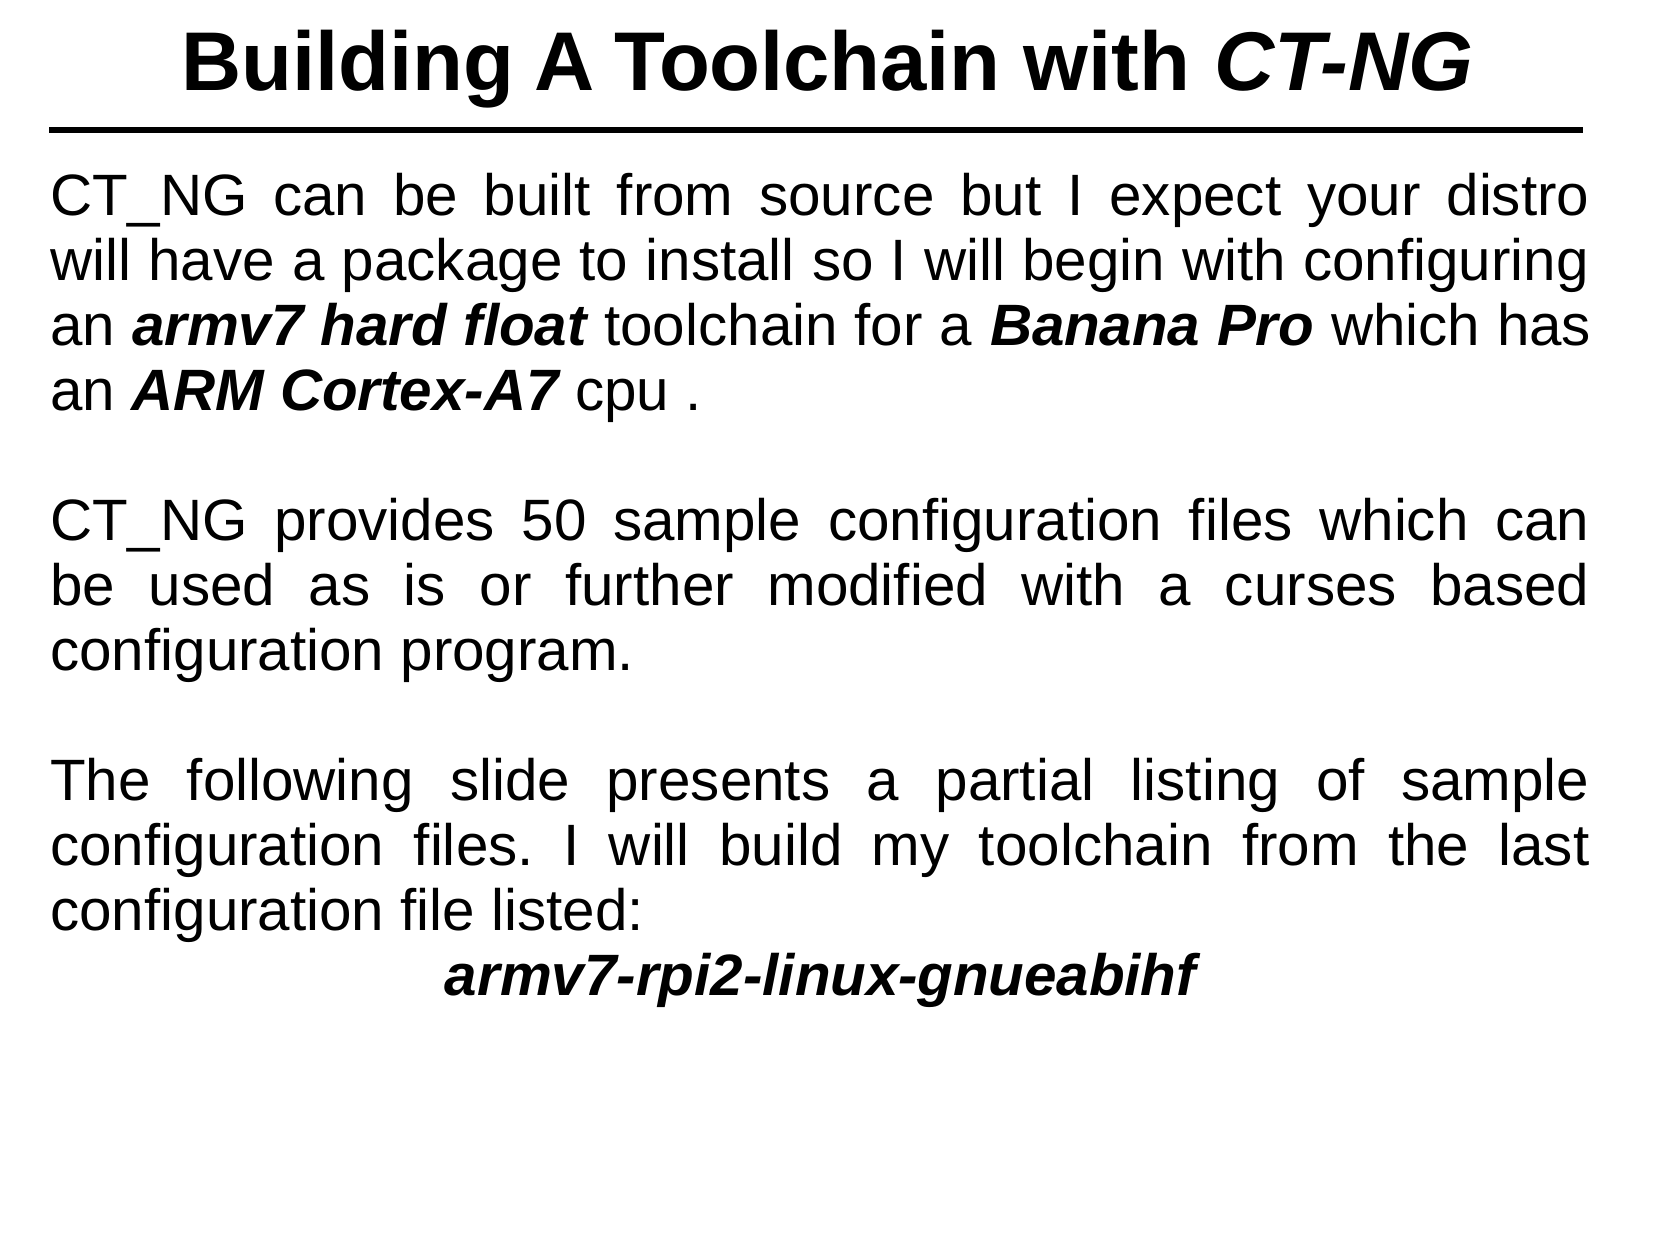

Building A Toolchain with CT-NG
CT_NG can be built from source but I expect your distro will have a package to install so I will begin with configuring an armv7 hard float toolchain for a Banana Pro which has an ARM Cortex-A7 cpu .
CT_NG provides 50 sample configuration files which can be used as is or further modified with a curses based configuration program.
The following slide presents a partial listing of sample configuration files. I will build my toolchain from the last configuration file listed:
armv7-rpi2-linux-gnueabihf